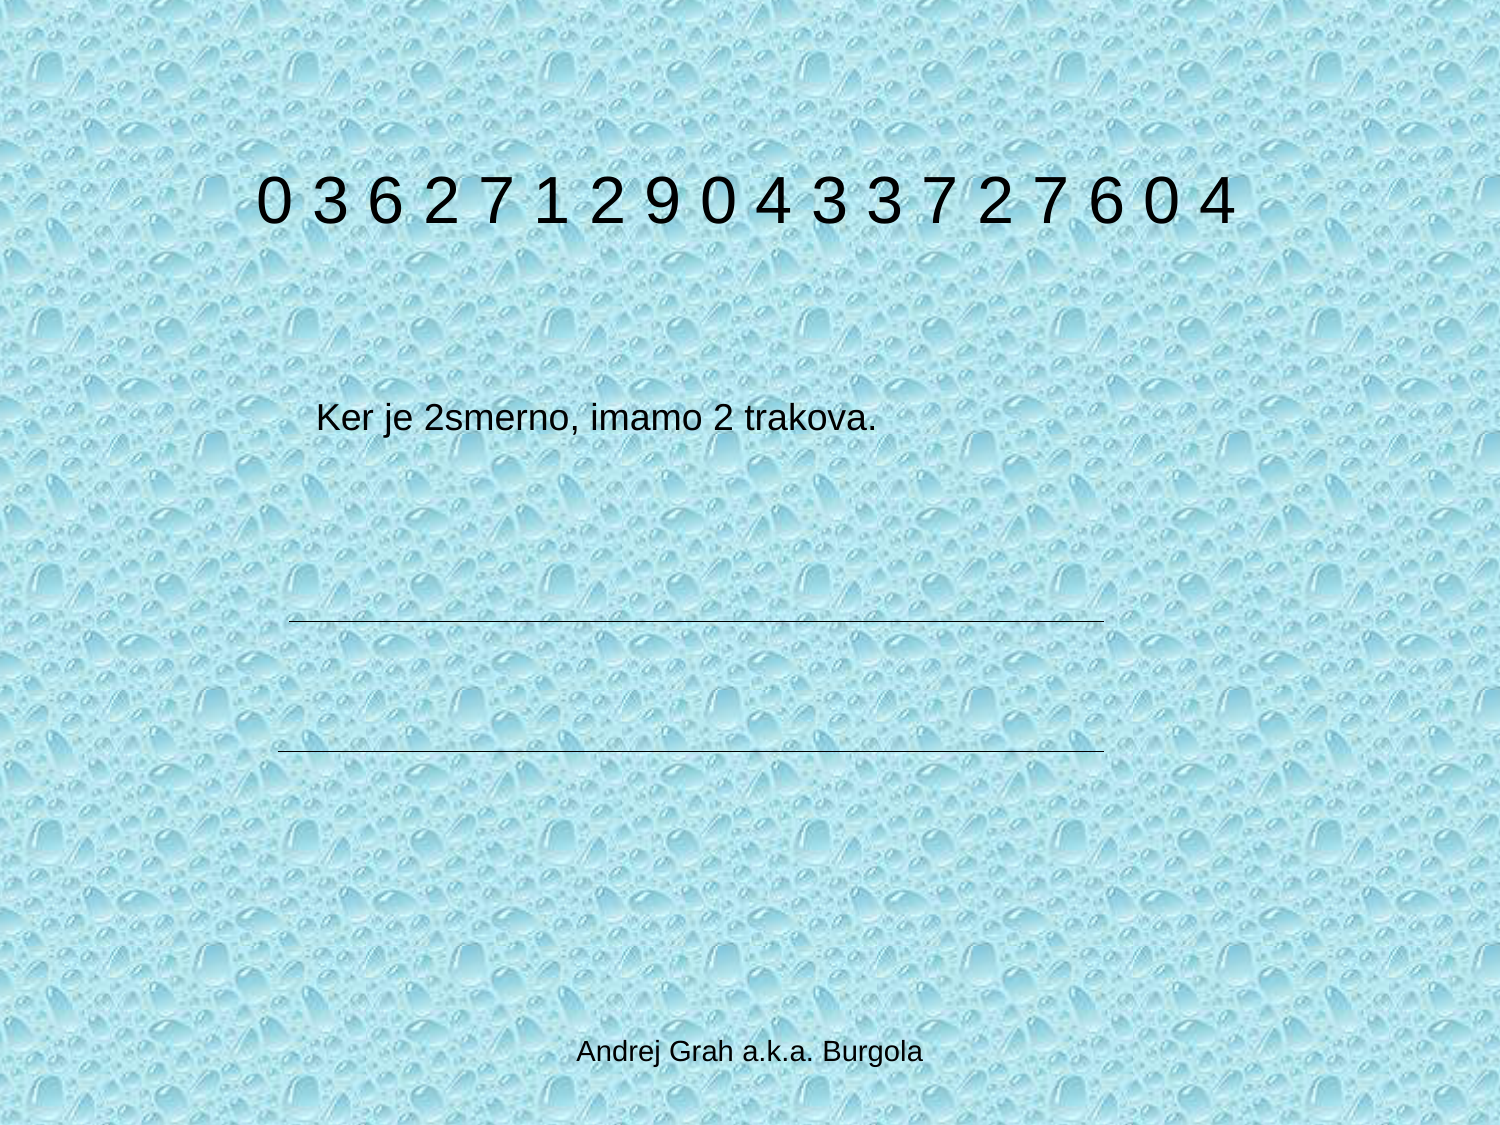

0 3 6 2 7 1 2 9 0 4 3 3 7 2 7 6 0 4
Ker je 2smerno, imamo 2 trakova.
Andrej Grah a.k.a. Burgola